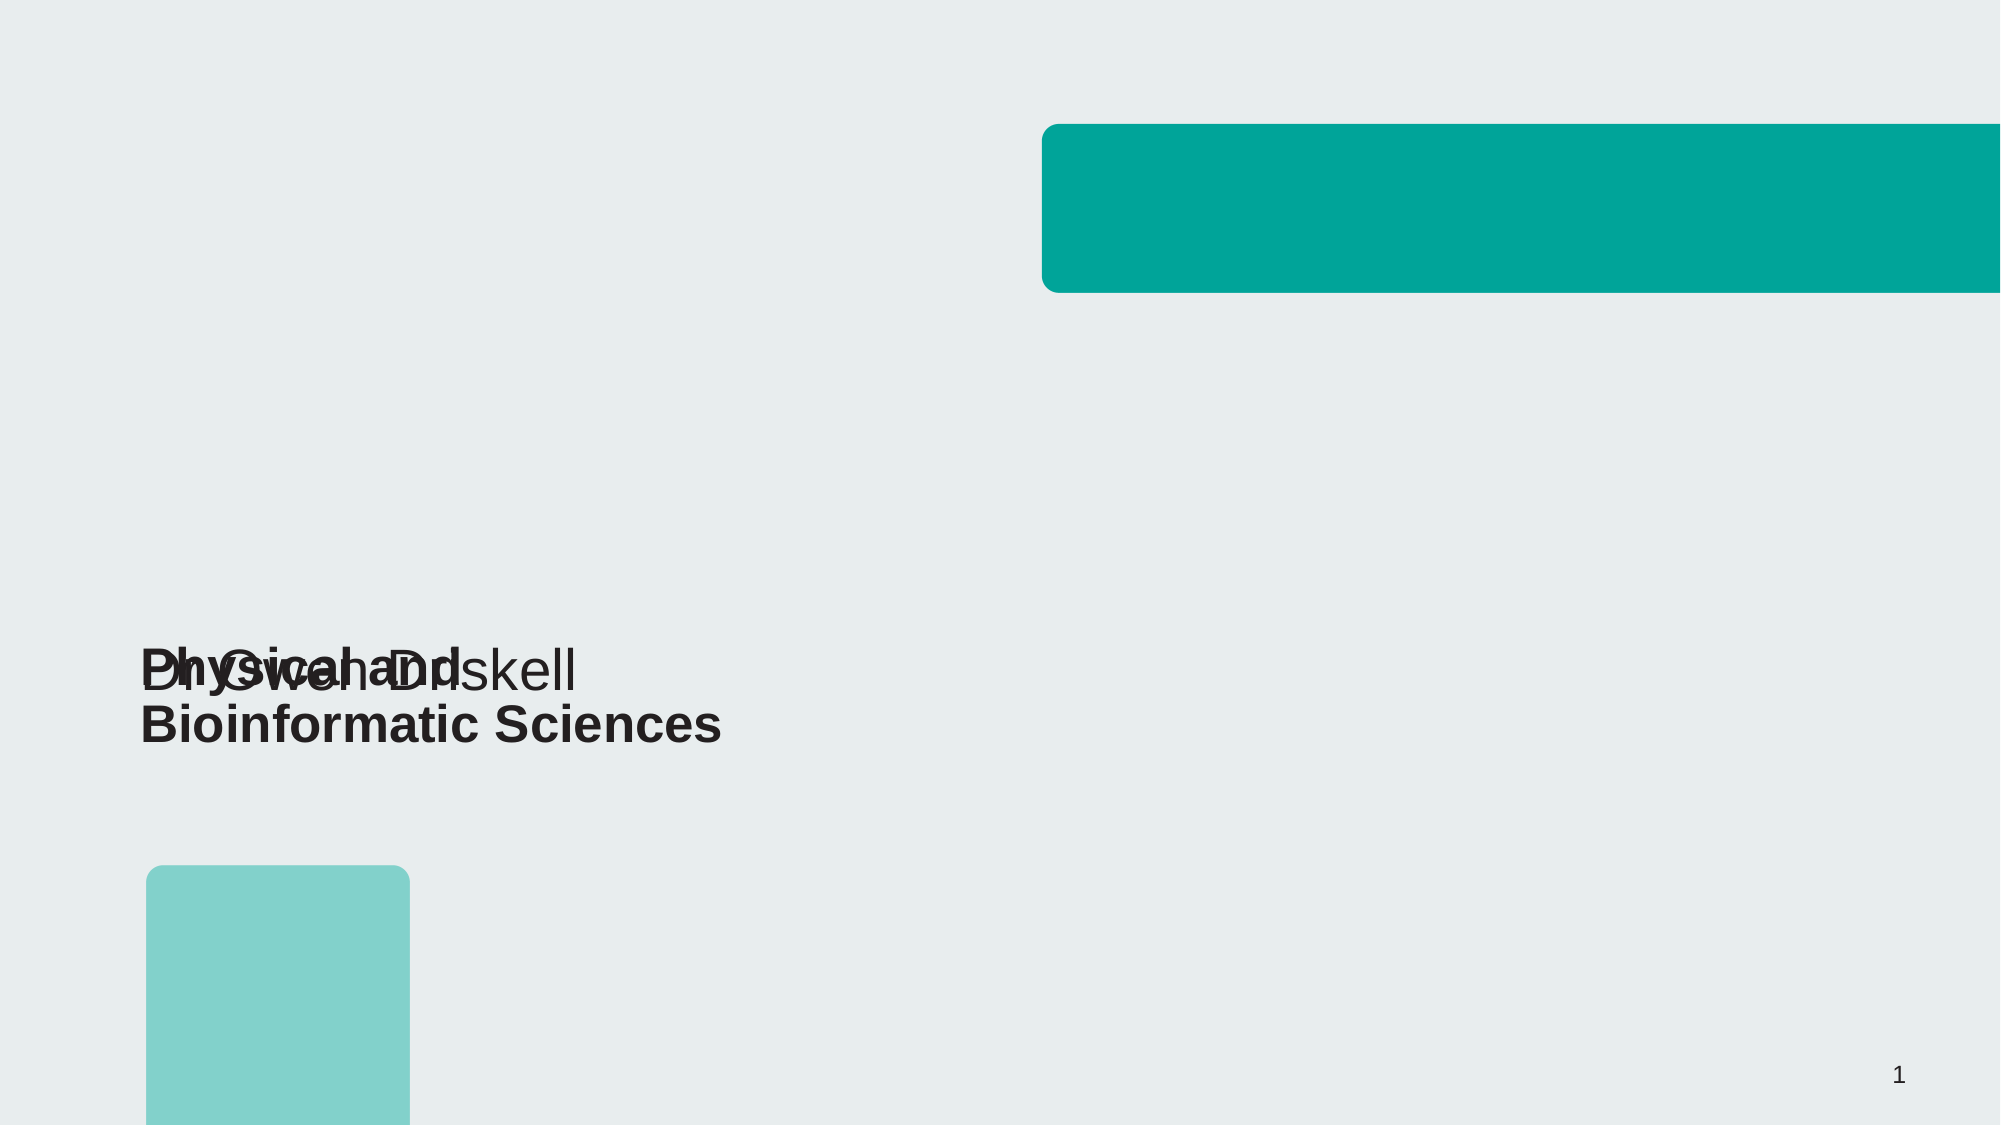

# Physical and Bioinformatic Sciences
Dr Owen Driskell